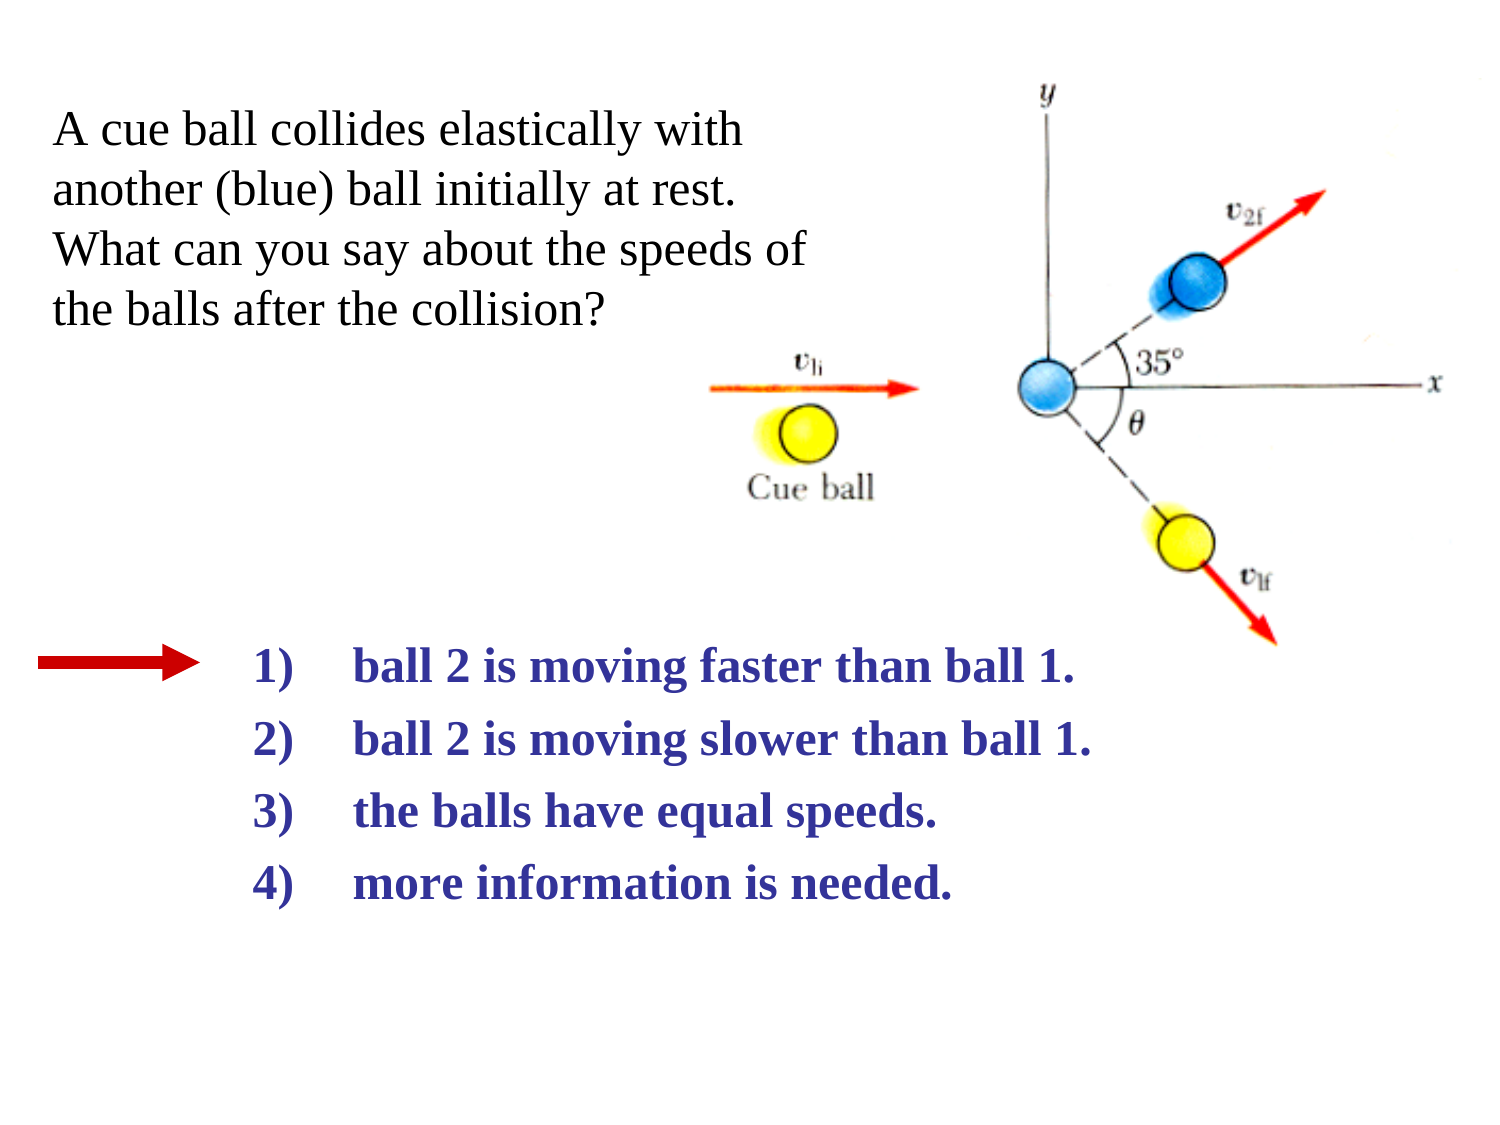

A cue ball collides elastically with another (blue) ball initially at rest. What can you say about the speeds of the balls after the collision?
# ball 2 is moving faster than ball 1.
ball 2 is moving slower than ball 1.
the balls have equal speeds.
more information is needed.